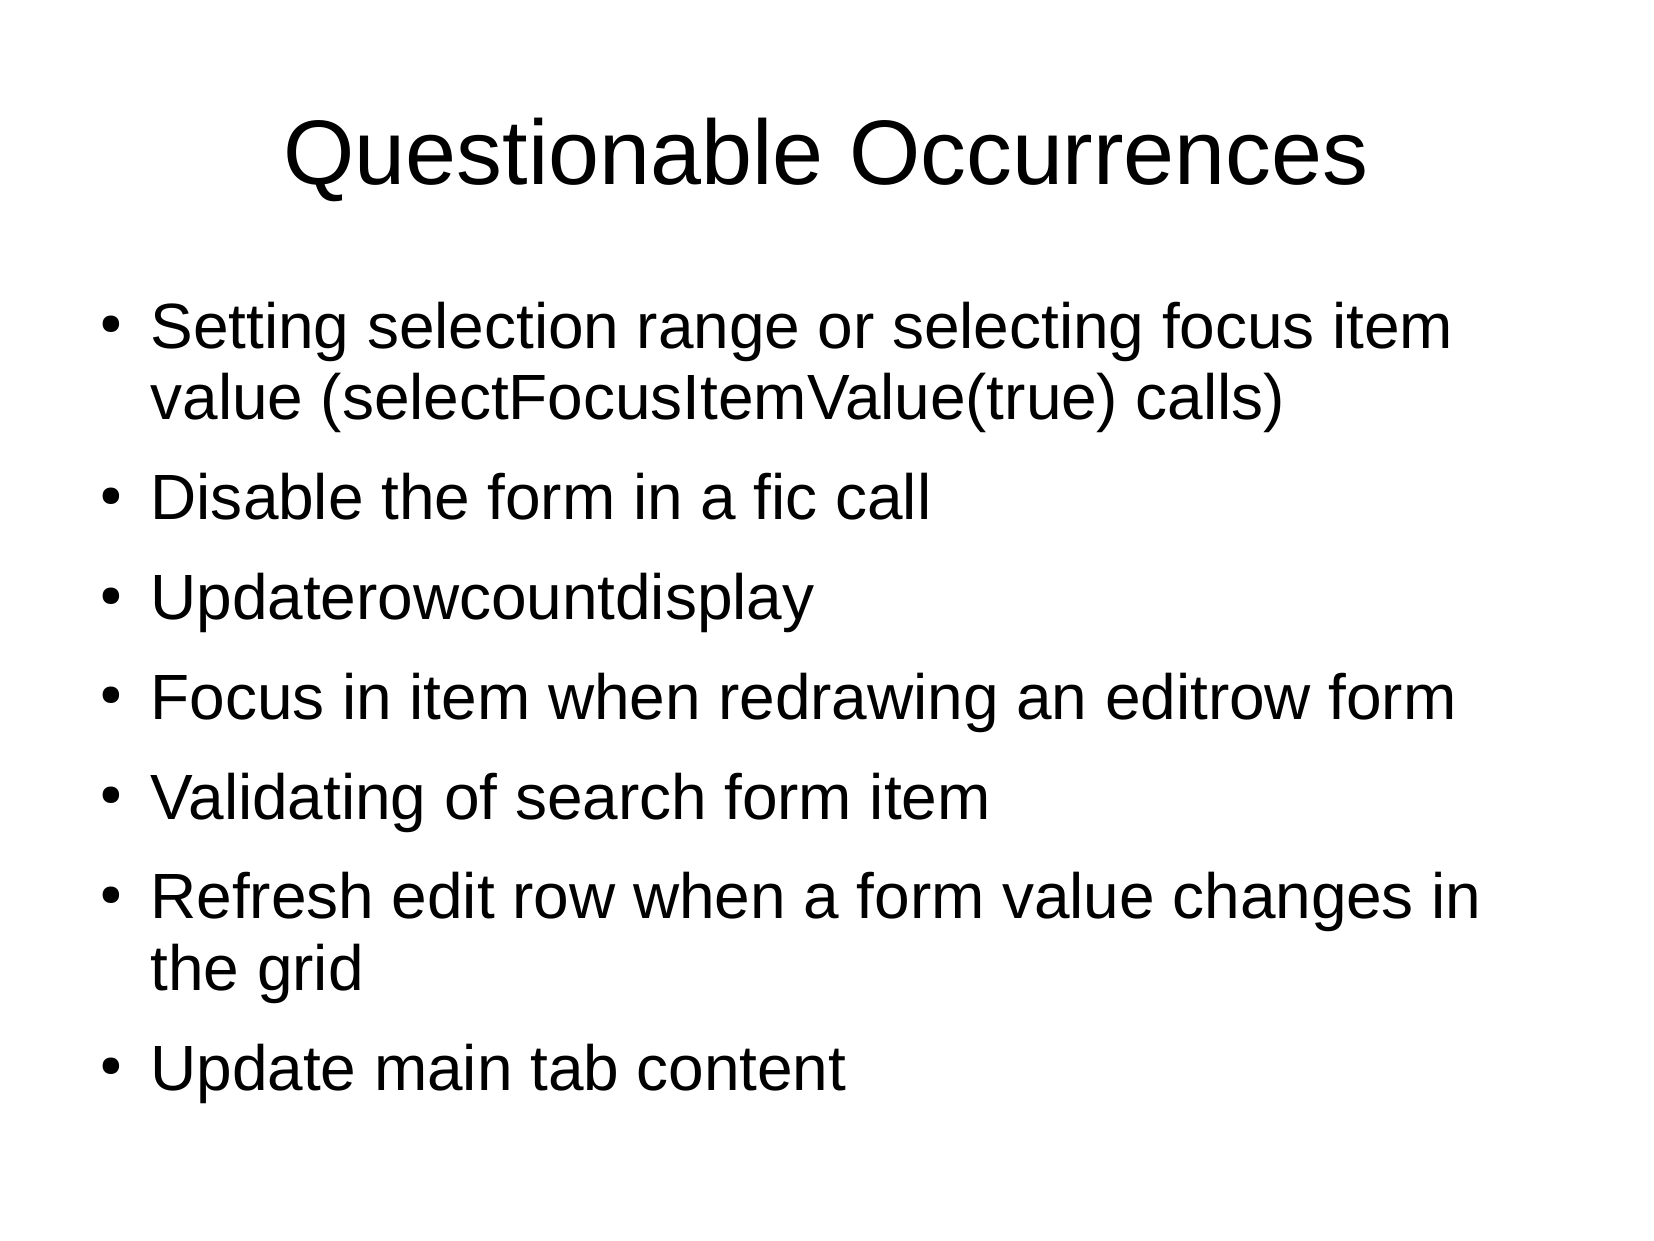

Questionable Occurrences
# Setting selection range or selecting focus item value (selectFocusItemValue(true) calls)
Disable the form in a fic call
Updaterowcountdisplay
Focus in item when redrawing an editrow form
Validating of search form item
Refresh edit row when a form value changes in the grid
Update main tab content